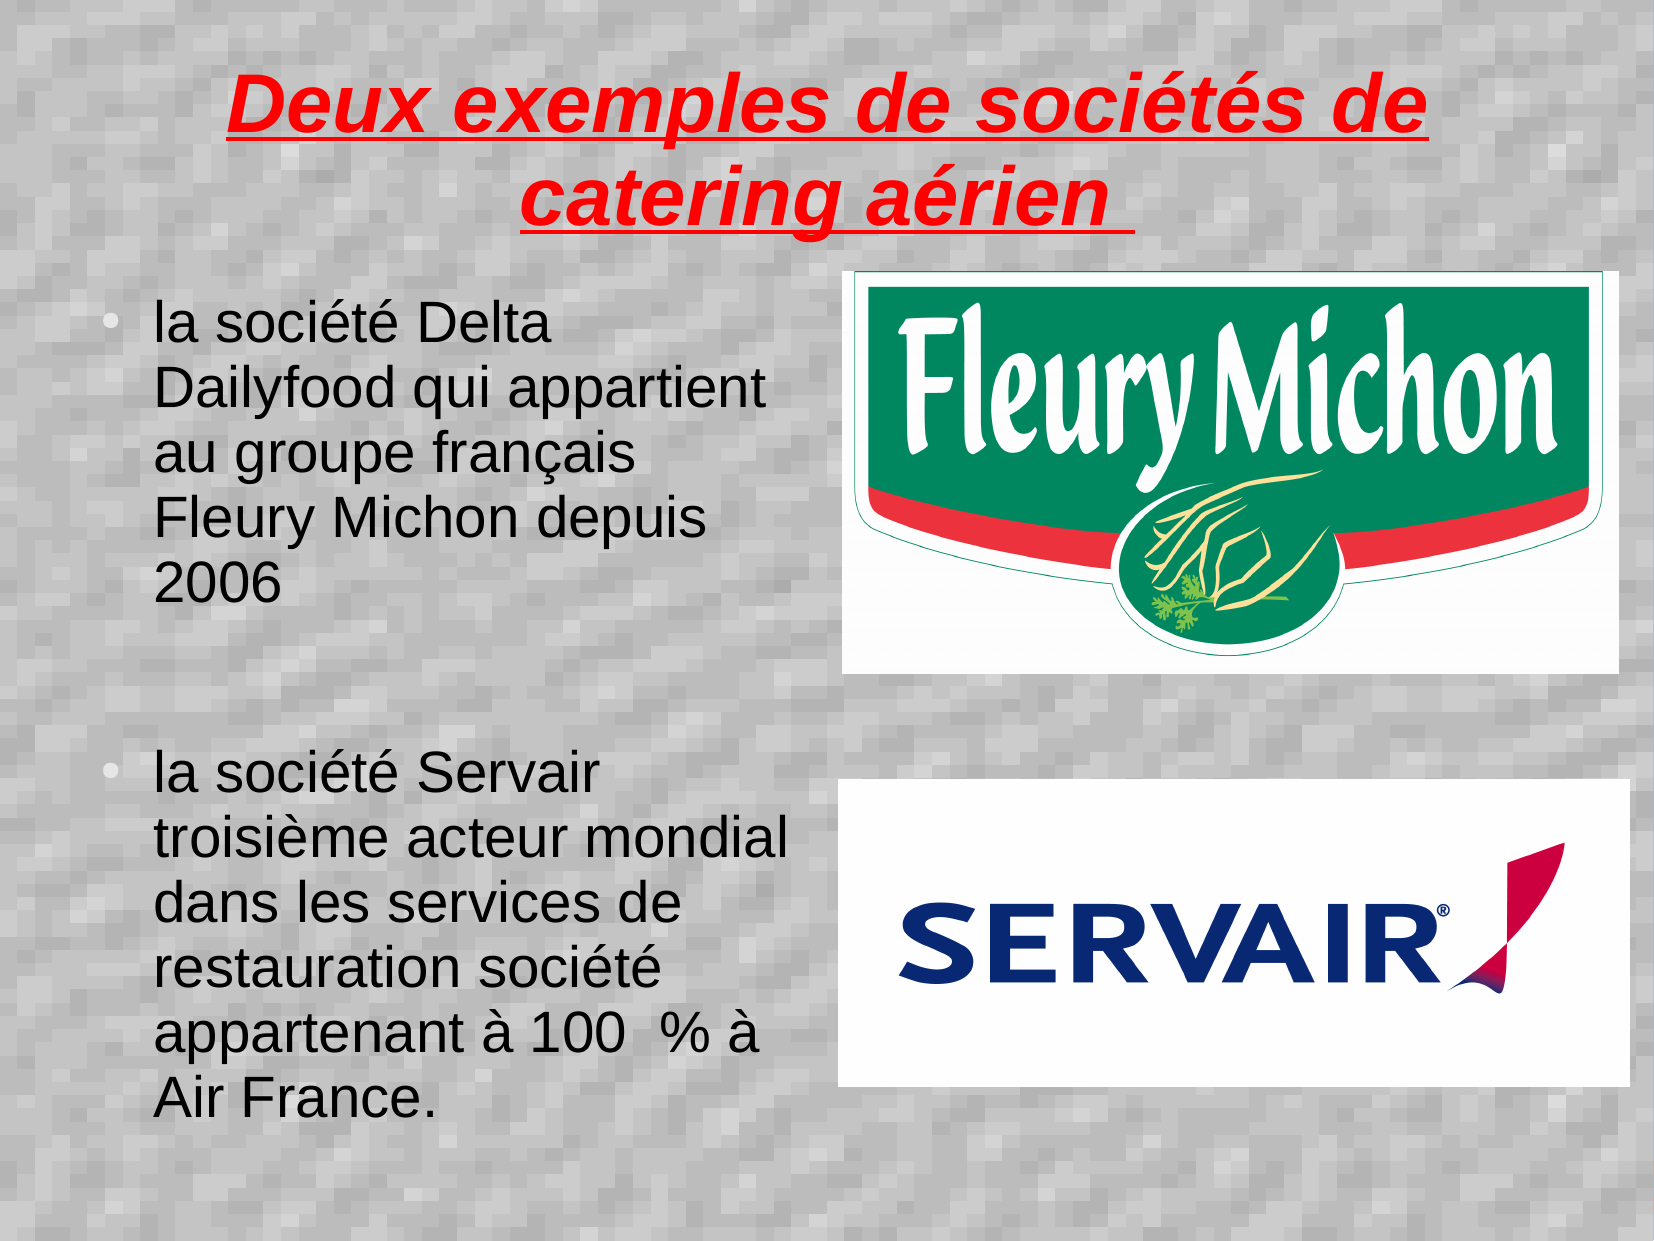

# Deux exemples de sociétés de catering aérien
la société Delta Dailyfood qui appartient au groupe français Fleury Michon depuis 2006
la société Servair troisième acteur mondial dans les services de restauration société appartenant à 100  % à Air France.